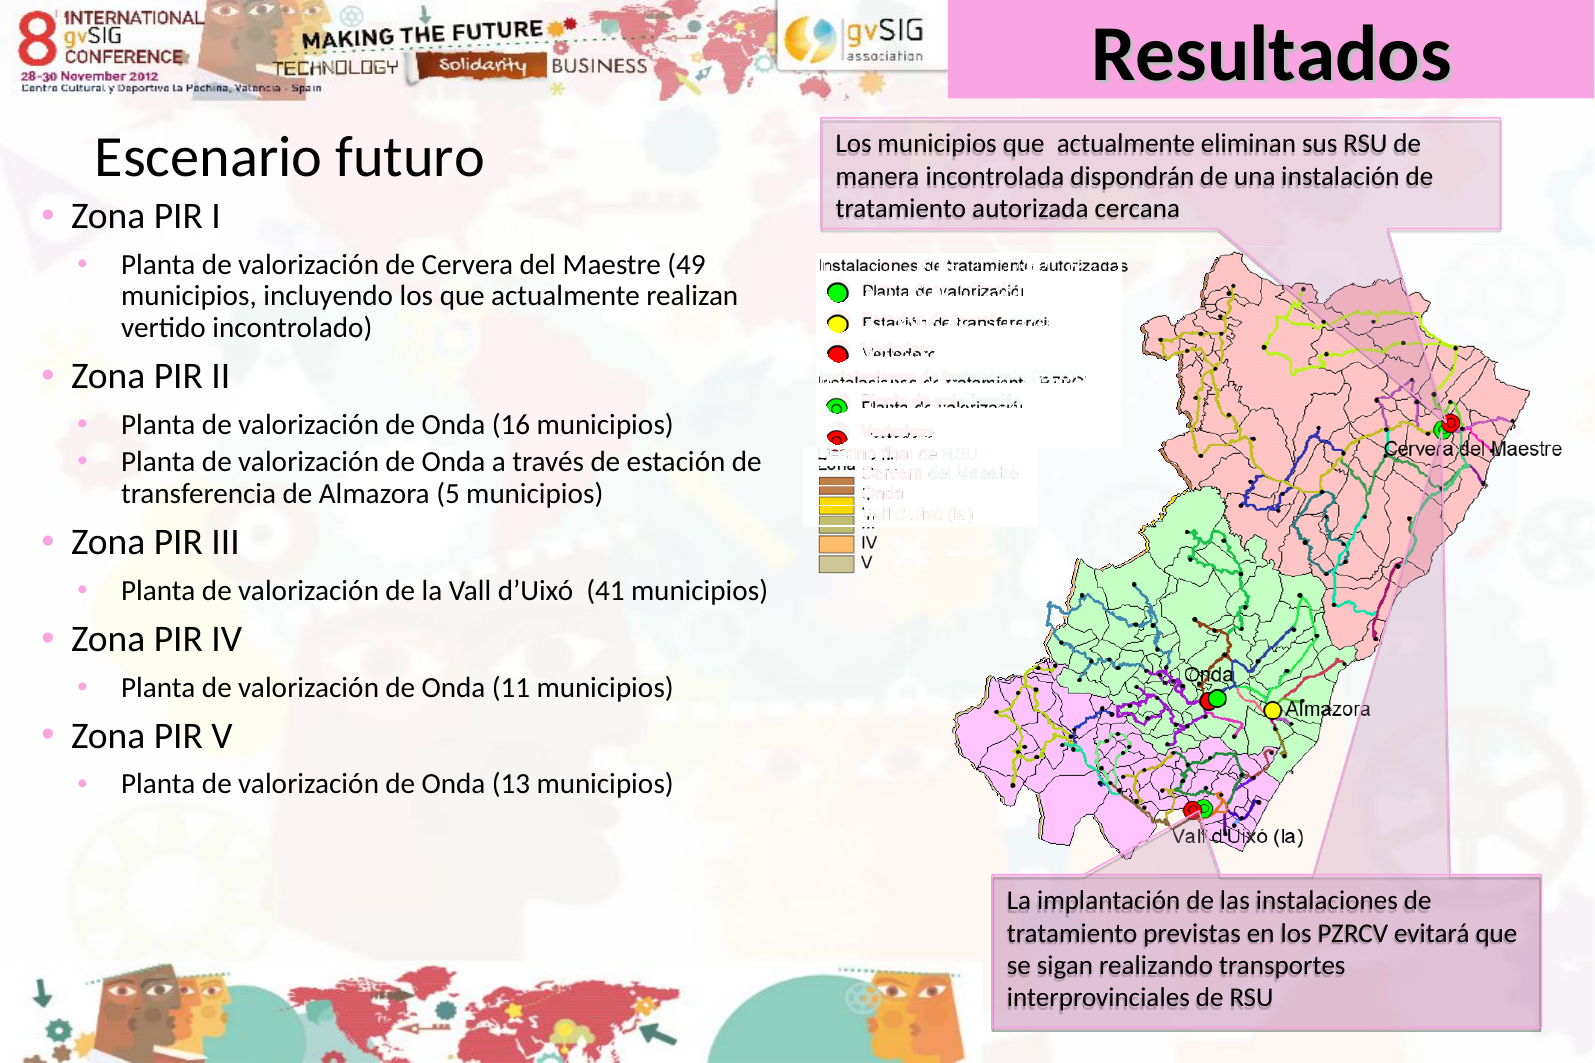

Resultados
Los municipios que actualmente eliminan sus RSU de manera incontrolada dispondrán de una instalación de tratamiento autorizada cercana
# Escenario futuro
Zona PIR I
Planta de valorización de Cervera del Maestre (49 municipios, incluyendo los que actualmente realizan vertido incontrolado)
Zona PIR II
Planta de valorización de Onda (16 municipios)
Planta de valorización de Onda a través de estación de transferencia de Almazora (5 municipios)
Zona PIR III
Planta de valorización de la Vall d’Uixó (41 municipios)
Zona PIR IV
Planta de valorización de Onda (11 municipios)
Zona PIR V
Planta de valorización de Onda (13 municipios)
La implantación de las instalaciones de tratamiento previstas en los PZRCV evitará que se sigan realizando transportes interprovinciales de RSU